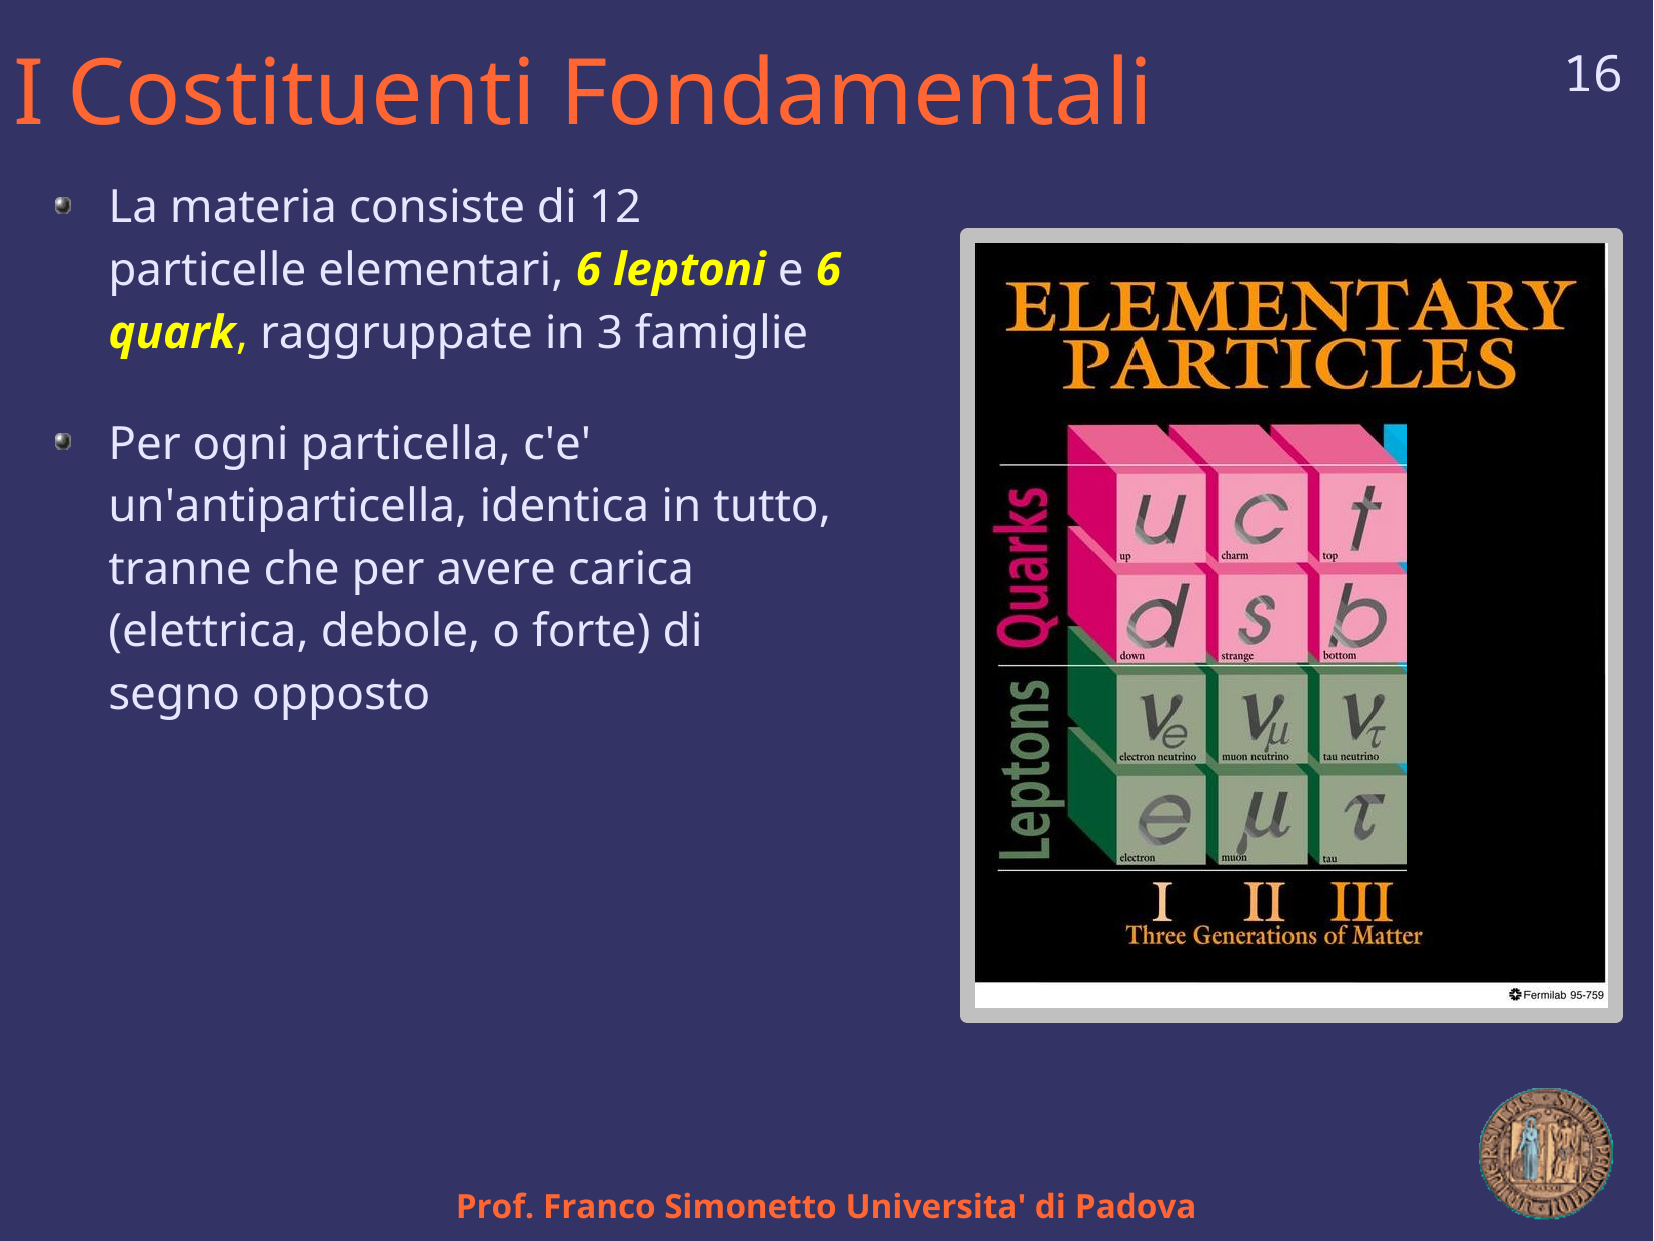

# I Costituenti Fondamentali
16
La materia consiste di 12 particelle elementari, 6 leptoni e 6 quark, raggruppate in 3 famiglie
Per ogni particella, c'e' un'antiparticella, identica in tutto, tranne che per avere carica (elettrica, debole, o forte) di segno opposto